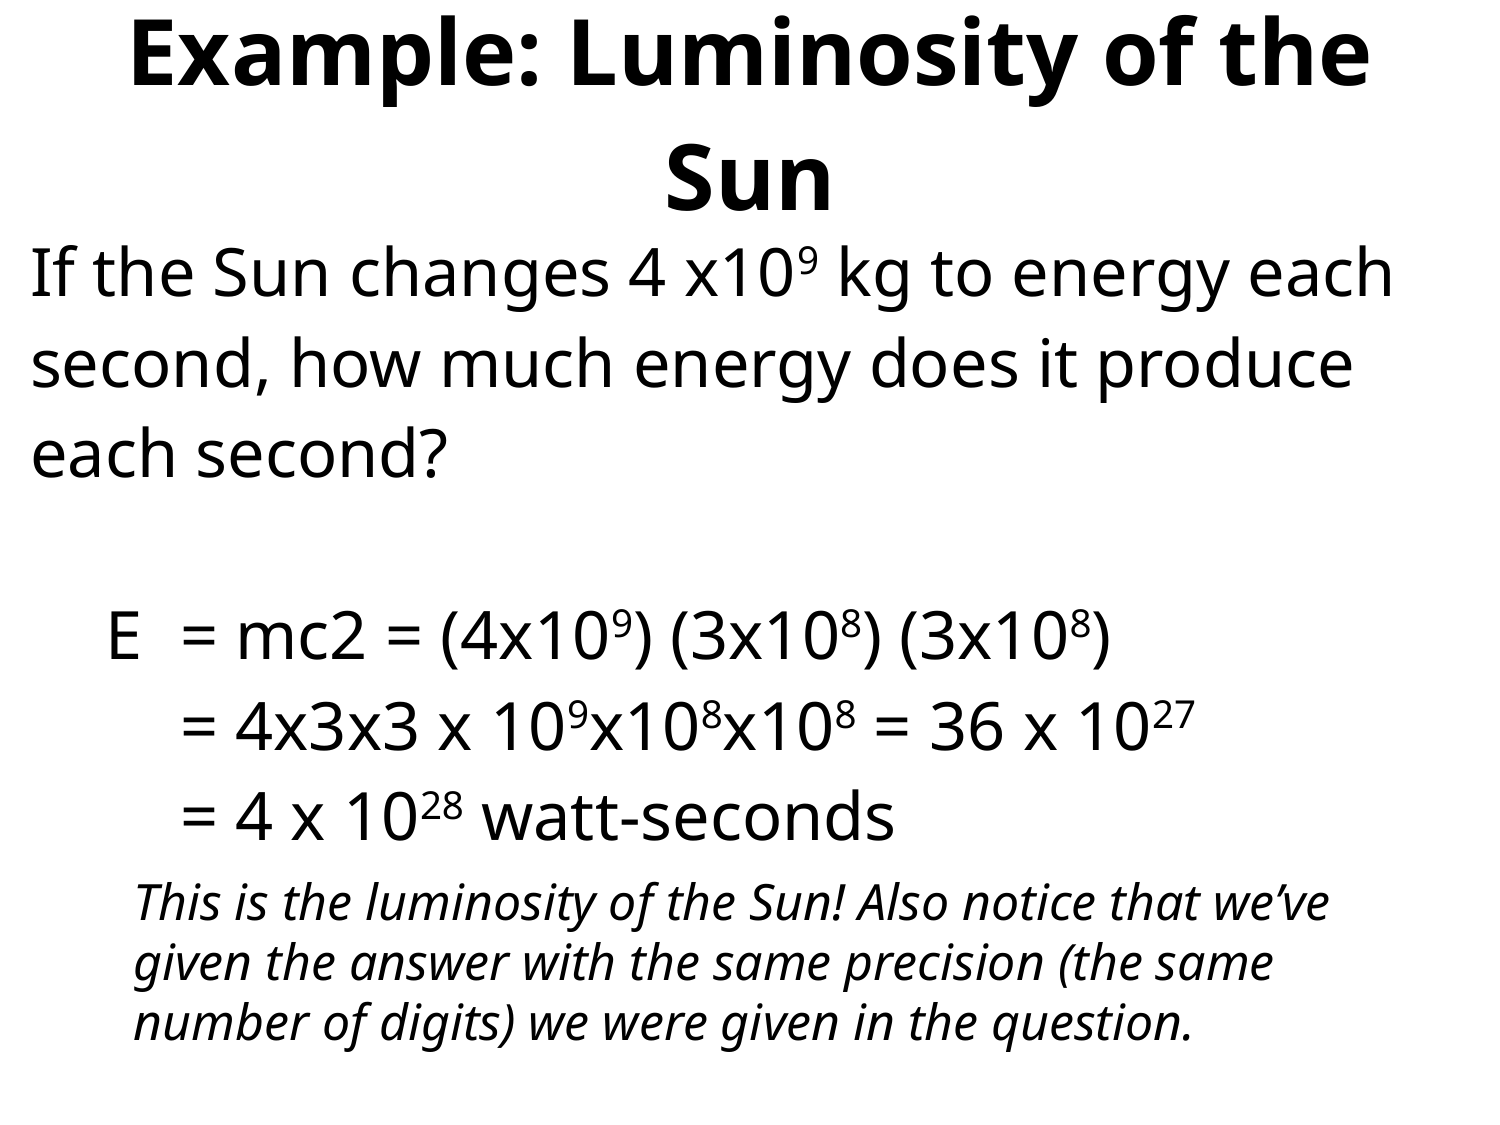

Example: Luminosity of the Sun
# If the Sun changes 4 x109 kg to energy each second, how much energy does it produce each second? E 	= mc2 = (4x109) (3x108) (3x108) = 4x3x3 x 109x108x108 = 36 x 1027 = 4 x 1028 watt-seconds
This is the luminosity of the Sun! Also notice that we’ve given the answer with the same precision (the same number of digits) we were given in the question.